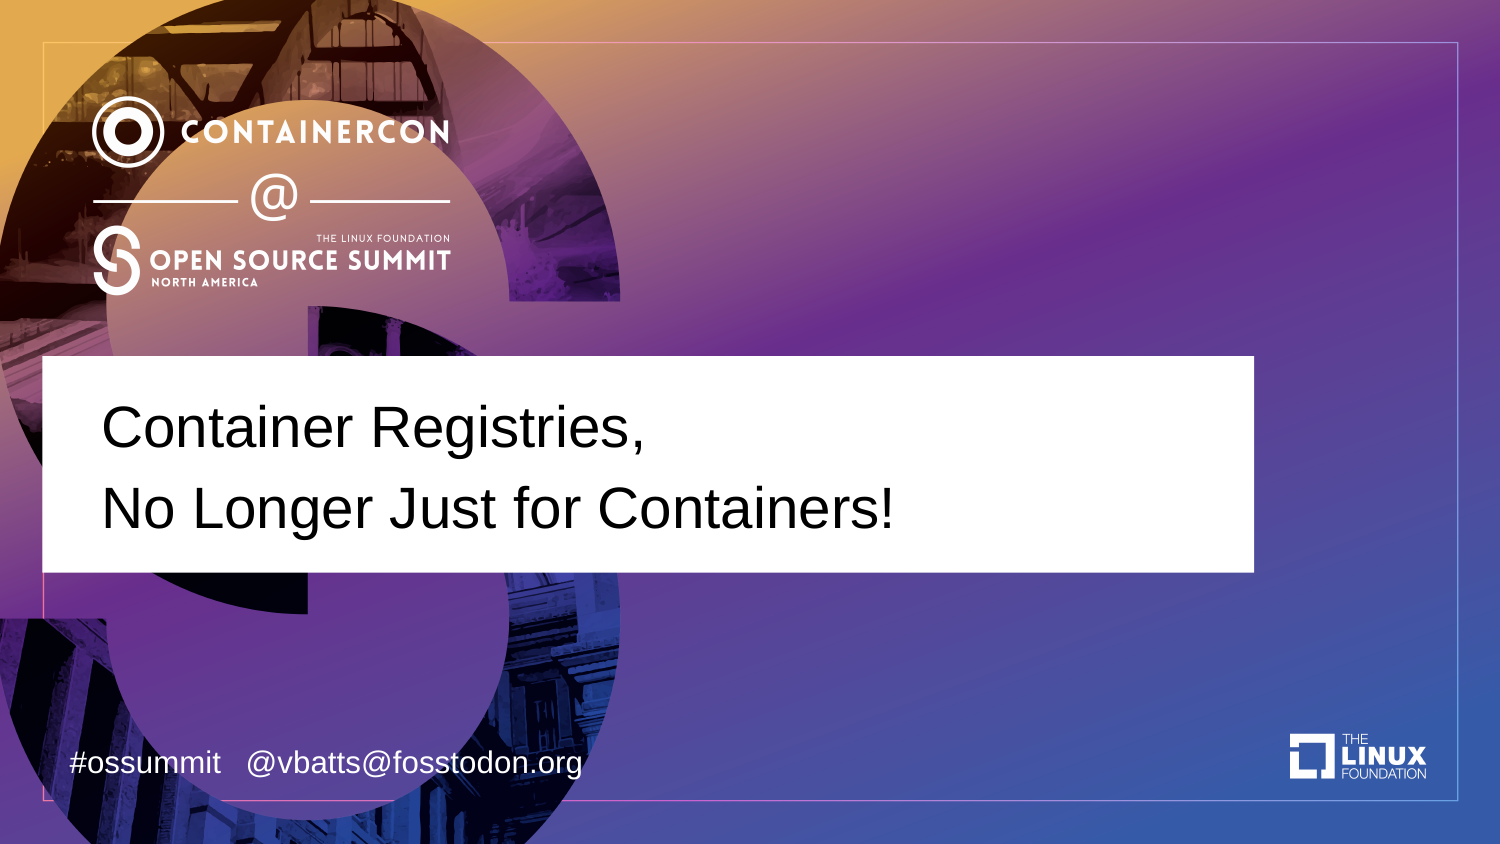

# Container Registries,
No Longer Just for Containers!
#ossummit
@vbatts@fosstodon.org